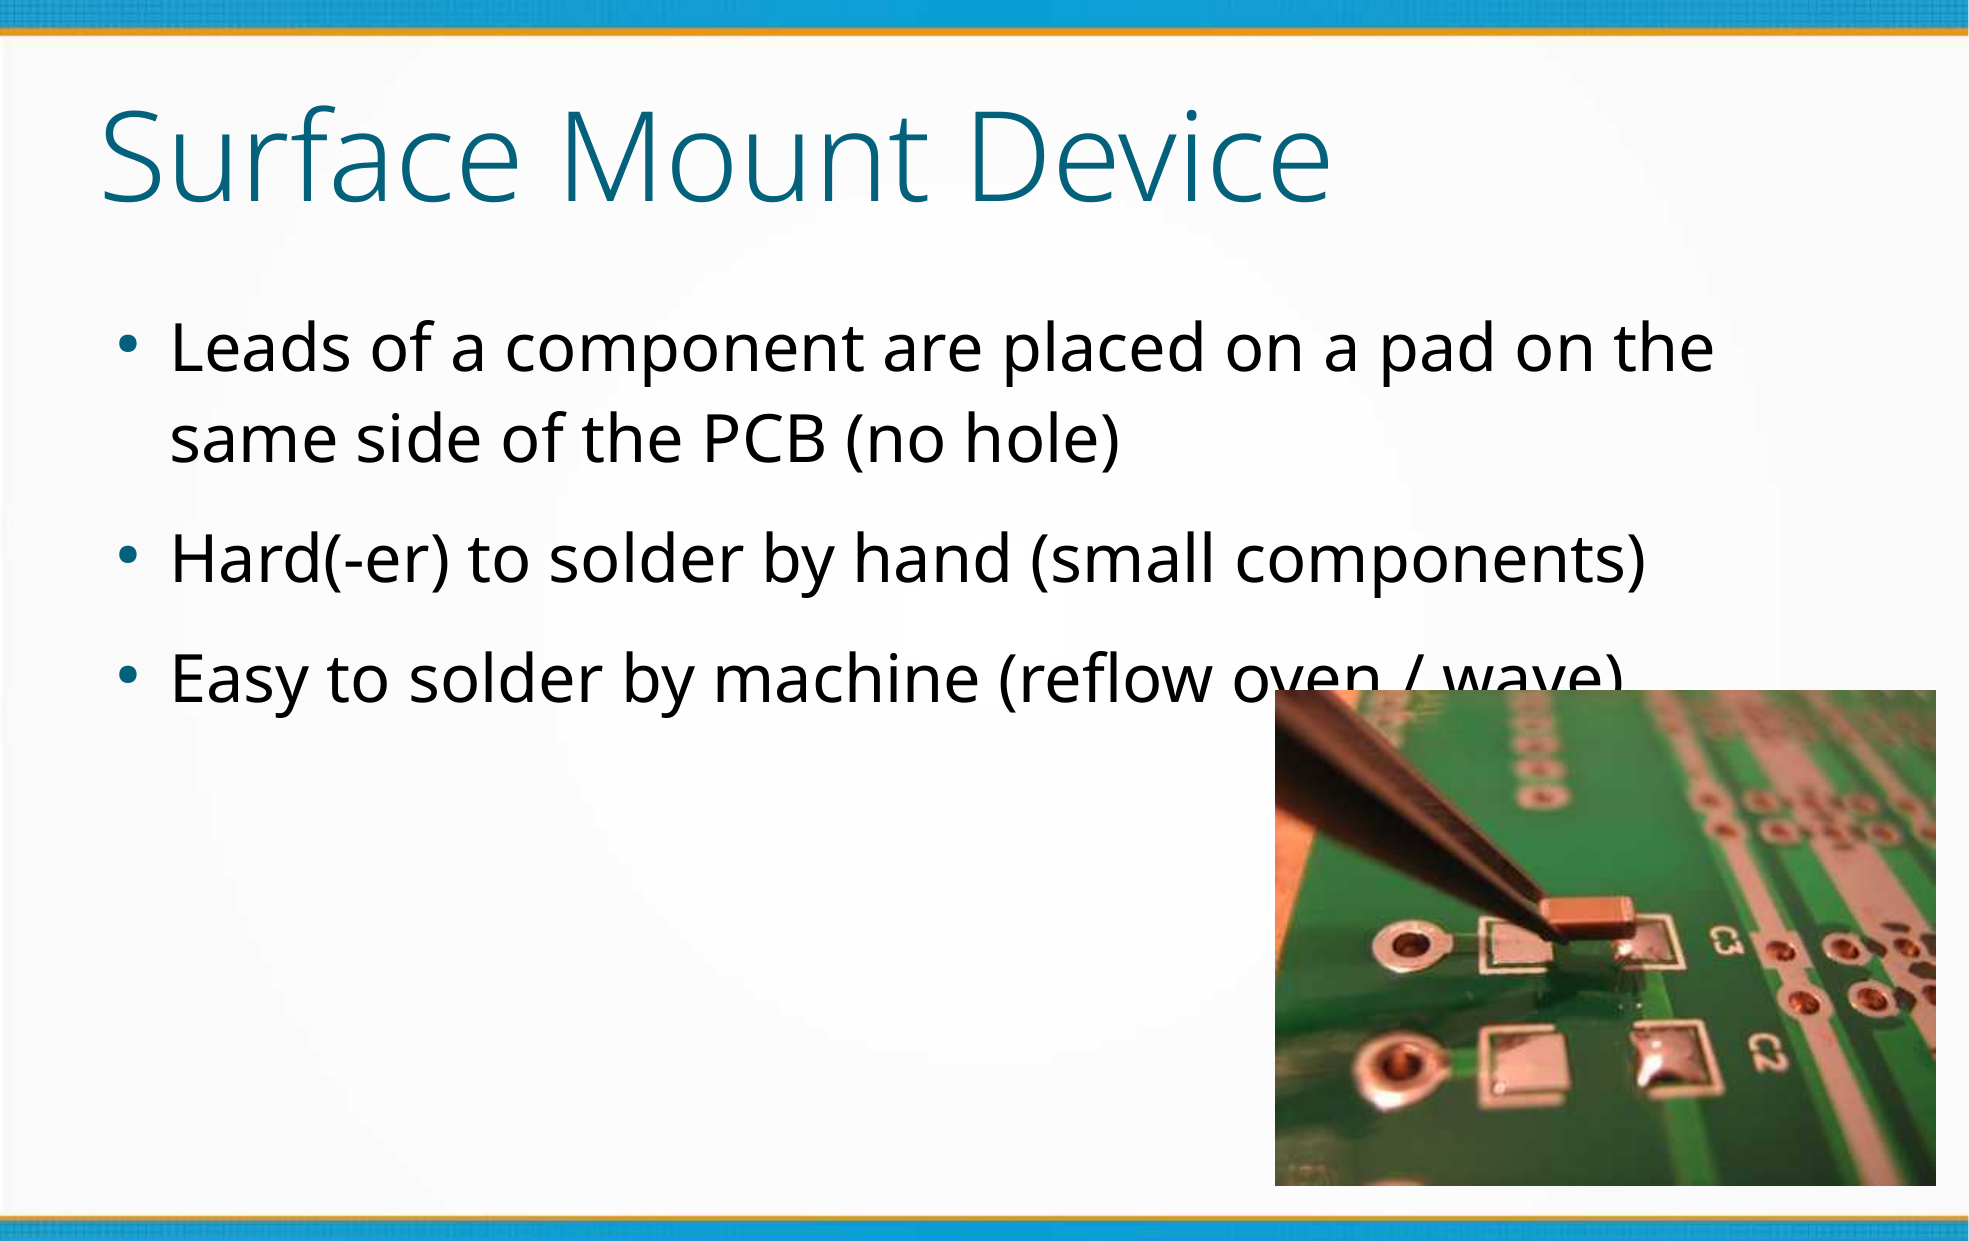

# Surface Mount Device
Leads of a component are placed on a pad on the same side of the PCB (no hole)
Hard(-er) to solder by hand (small components)
Easy to solder by machine (reflow oven / wave)